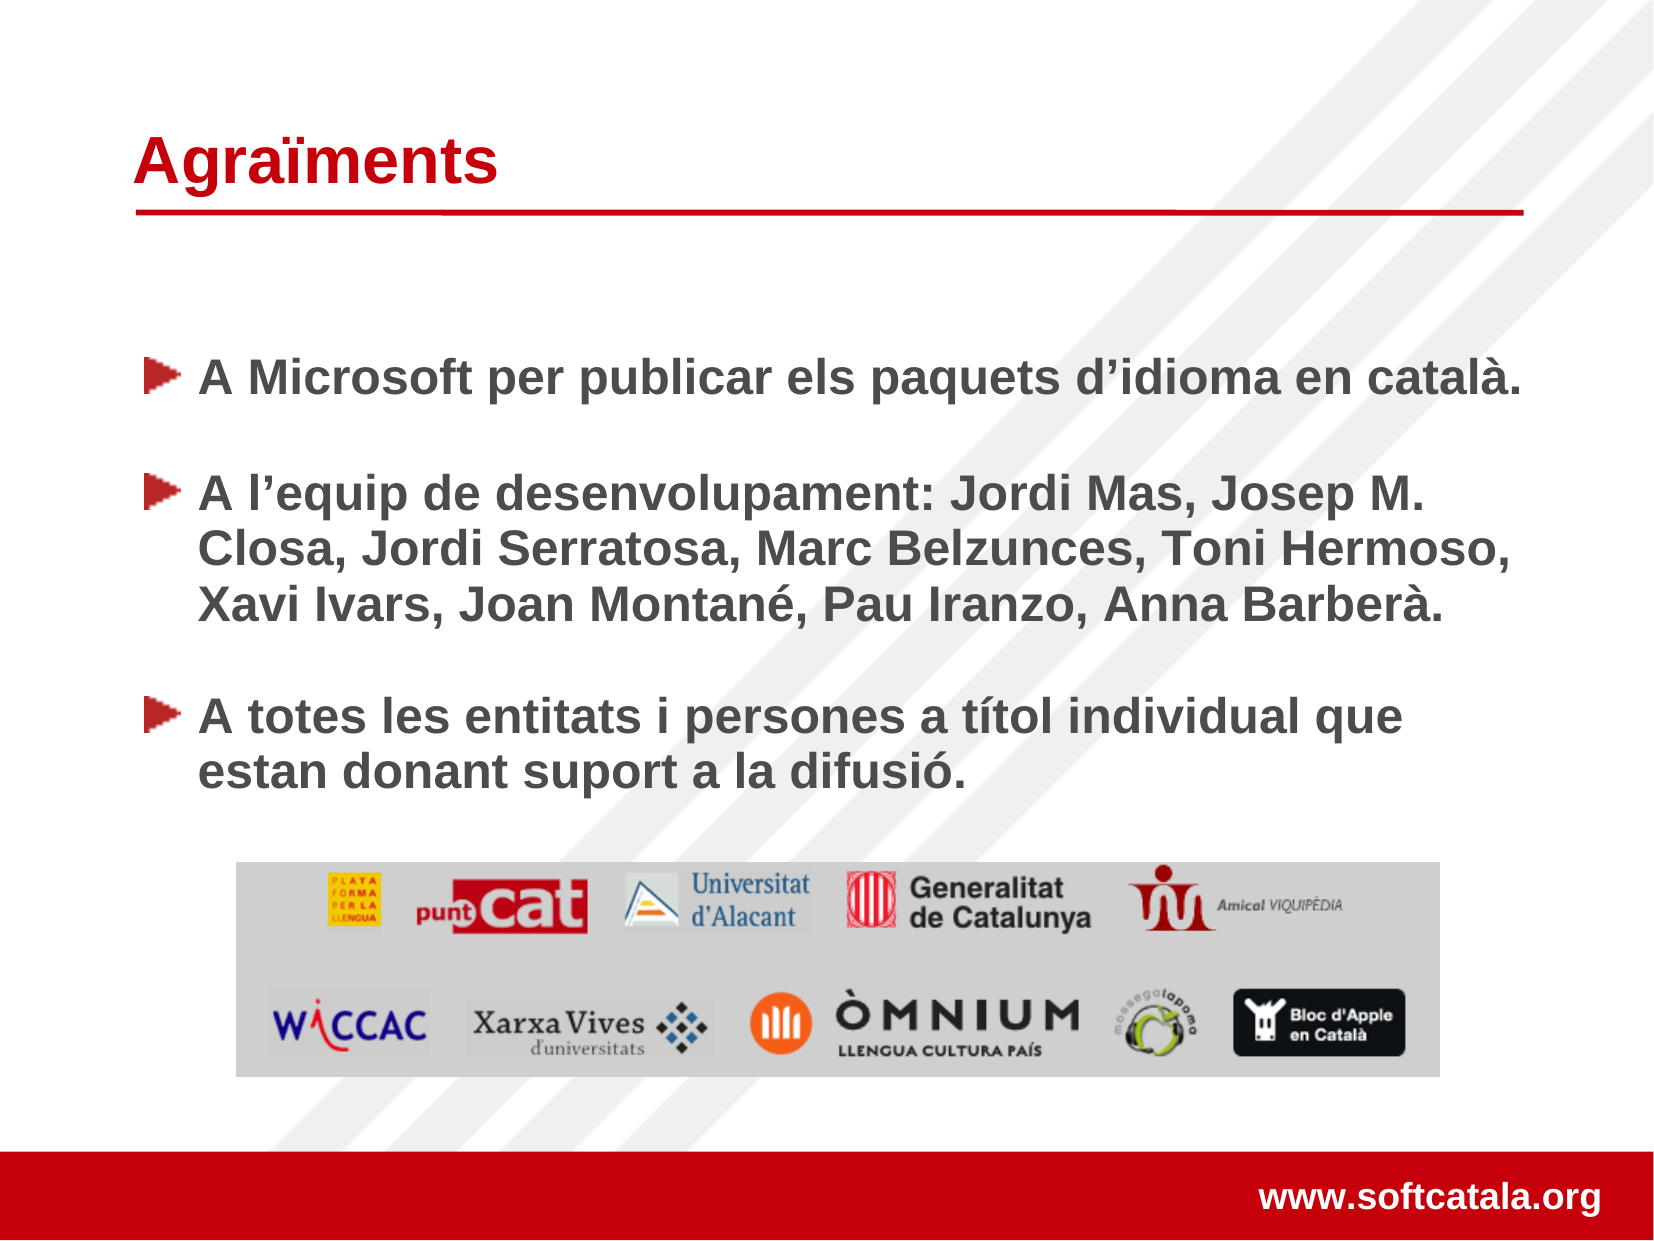

Agraïments
A Microsoft per publicar els paquets d’idioma en català.
A l’equip de desenvolupament: Jordi Mas, Josep M. Closa, Jordi Serratosa, Marc Belzunces, Toni Hermoso, Xavi Ivars, Joan Montané, Pau Iranzo, Anna Barberà.
A totes les entitats i persones a títol individual que estan donant suport a la difusió.
 www.softcatala.org